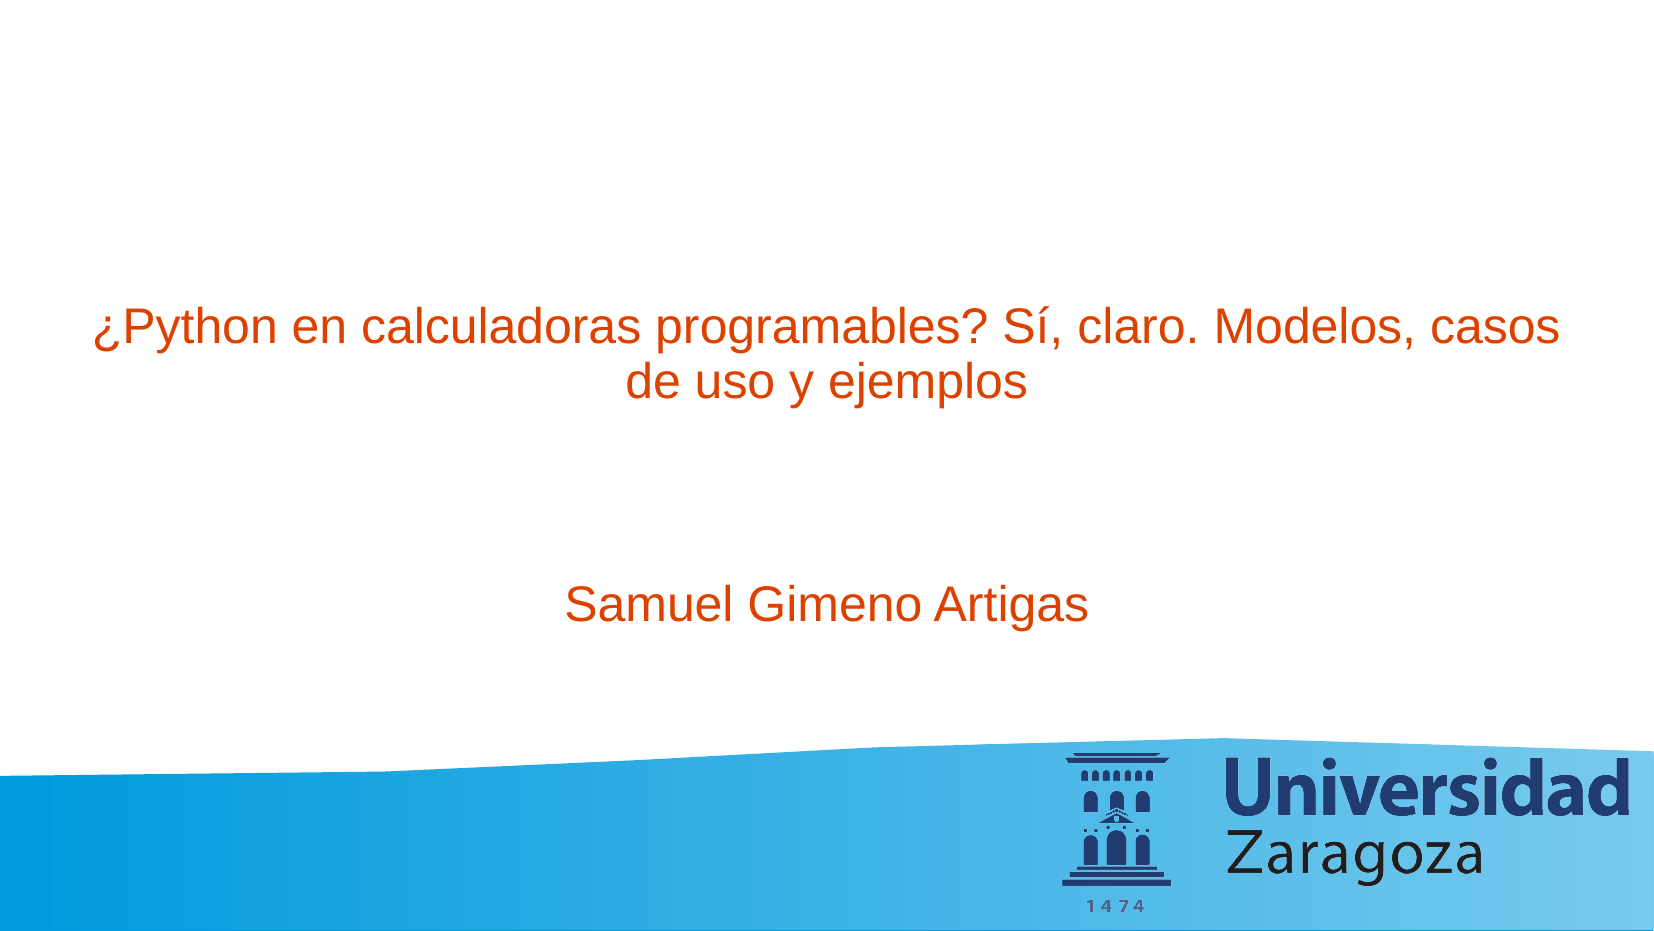

# ¿Python en calculadoras programables? Sí, claro. Modelos, casos de uso y ejemplos Samuel Gimeno Artigas